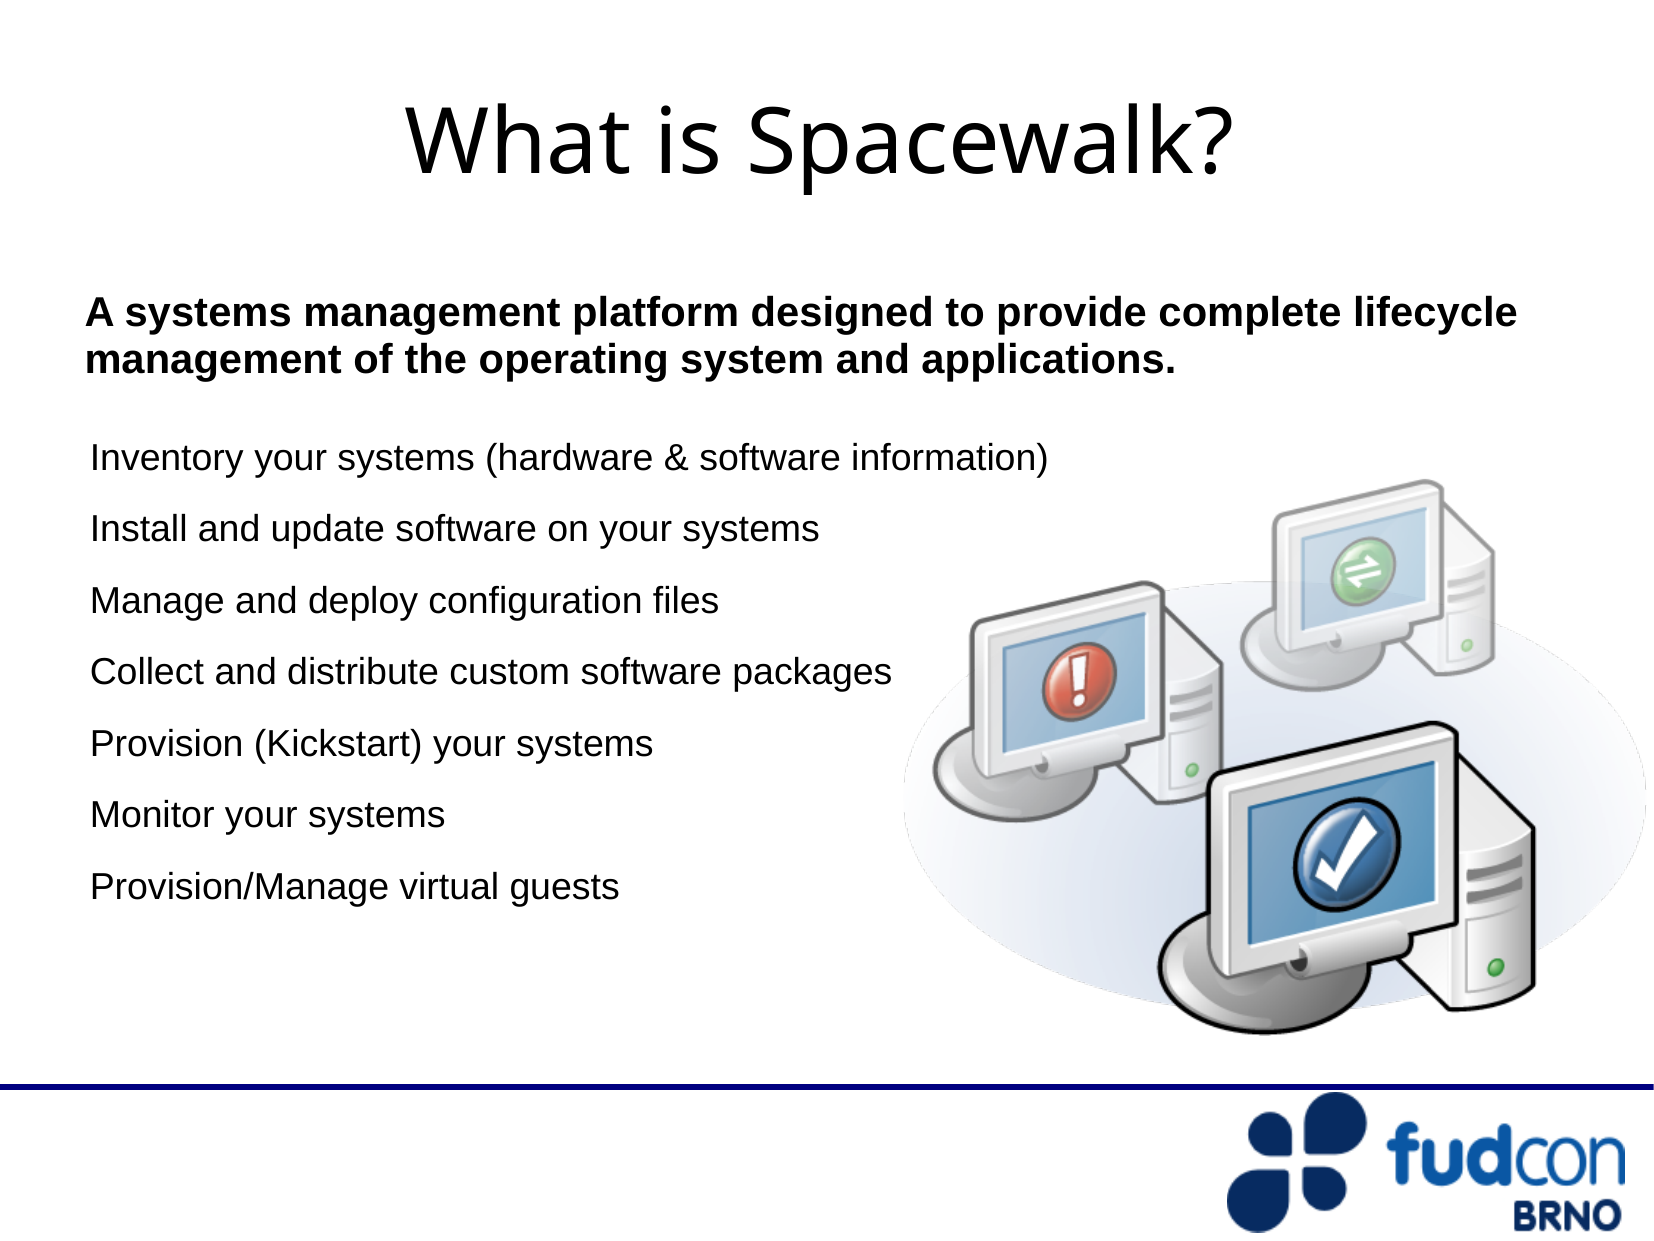

# What is Spacewalk?
A systems management platform designed to provide complete lifecycle management of the operating system and applications.
Inventory your systems (hardware & software information)
Install and update software on your systems
Manage and deploy configuration files
Collect and distribute custom software packages
Provision (Kickstart) your systems
Monitor your systems
Provision/Manage virtual guests